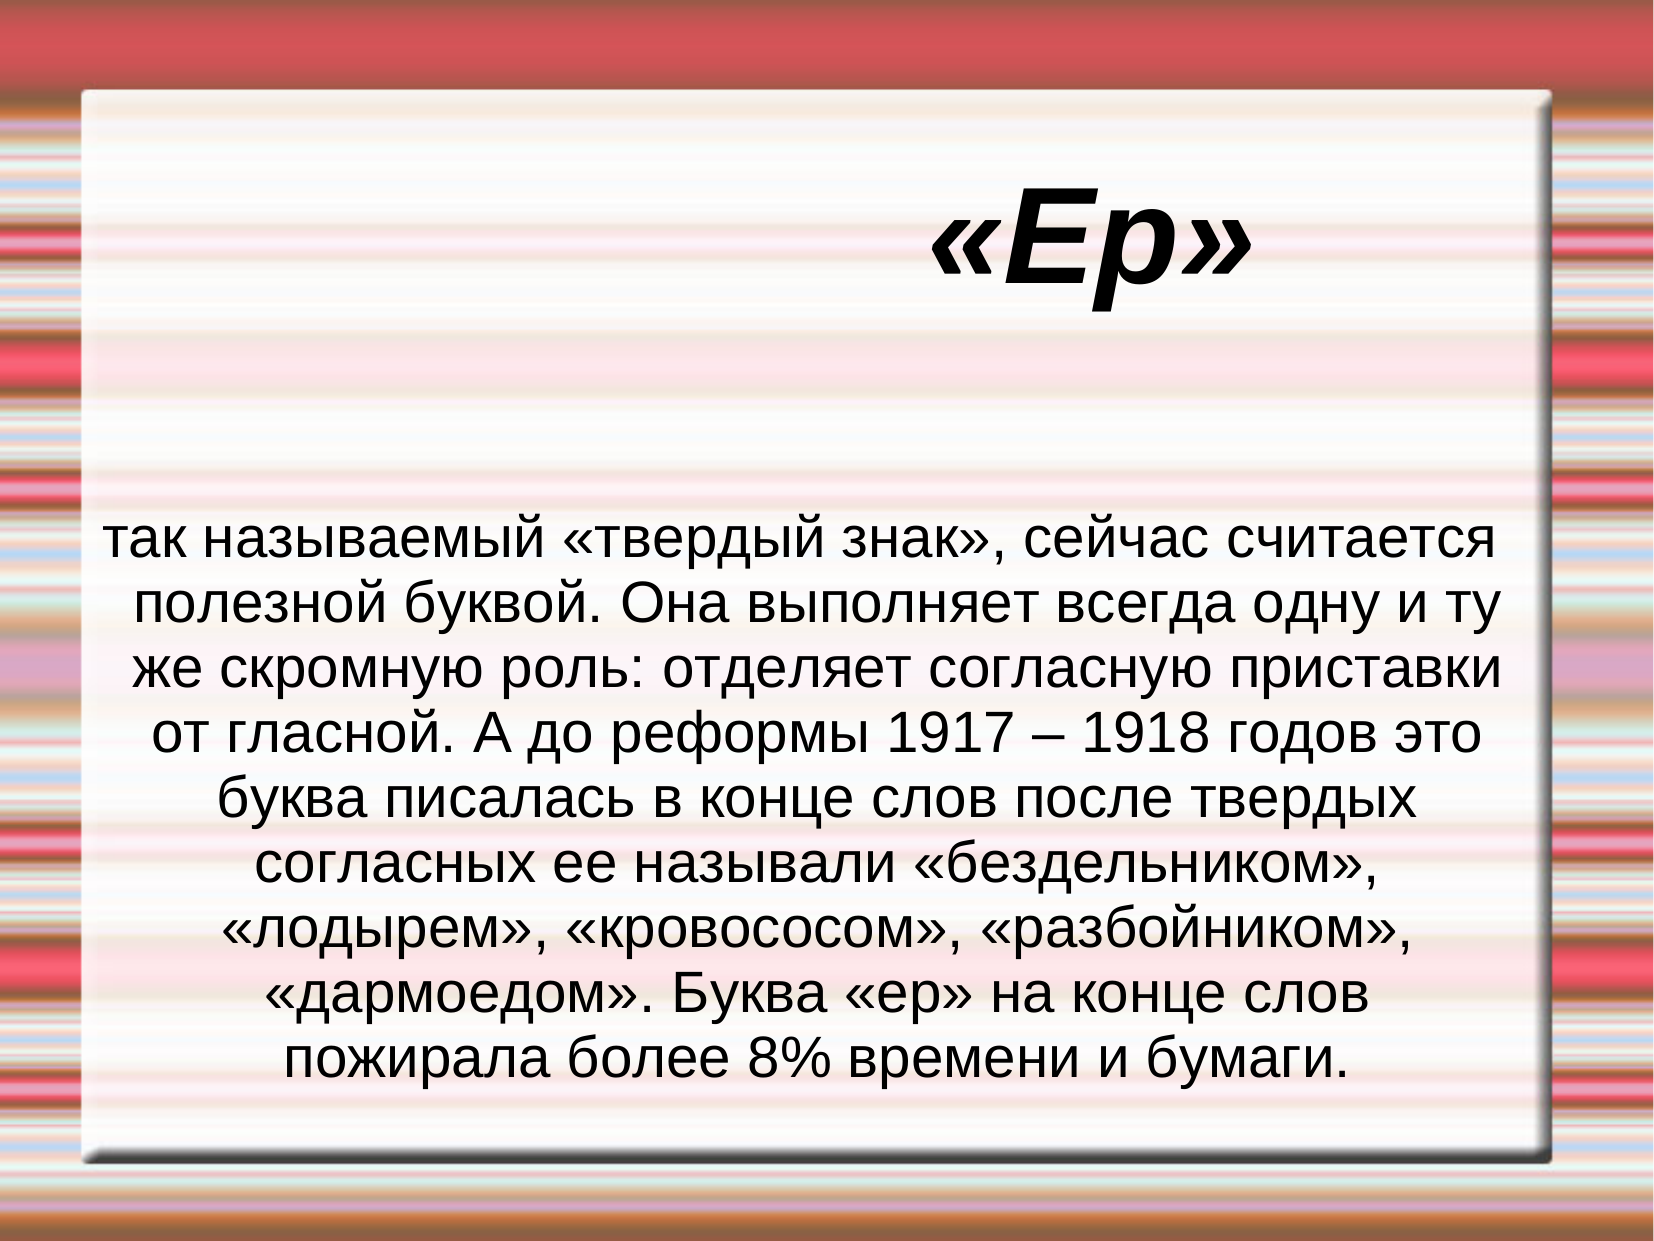

# «Ер»
так называемый «твердый знак», сейчас считается полезной буквой. Она выполняет всегда одну и ту же скромную роль: отделяет согласную приставки от гласной. А до реформы 1917 – 1918 годов это буква писалась в конце слов после твердых согласных ее называли «бездельником», «лодырем», «кровососом», «разбойником», «дармоедом». Буква «ер» на конце слов пожирала более 8% времени и бумаги.